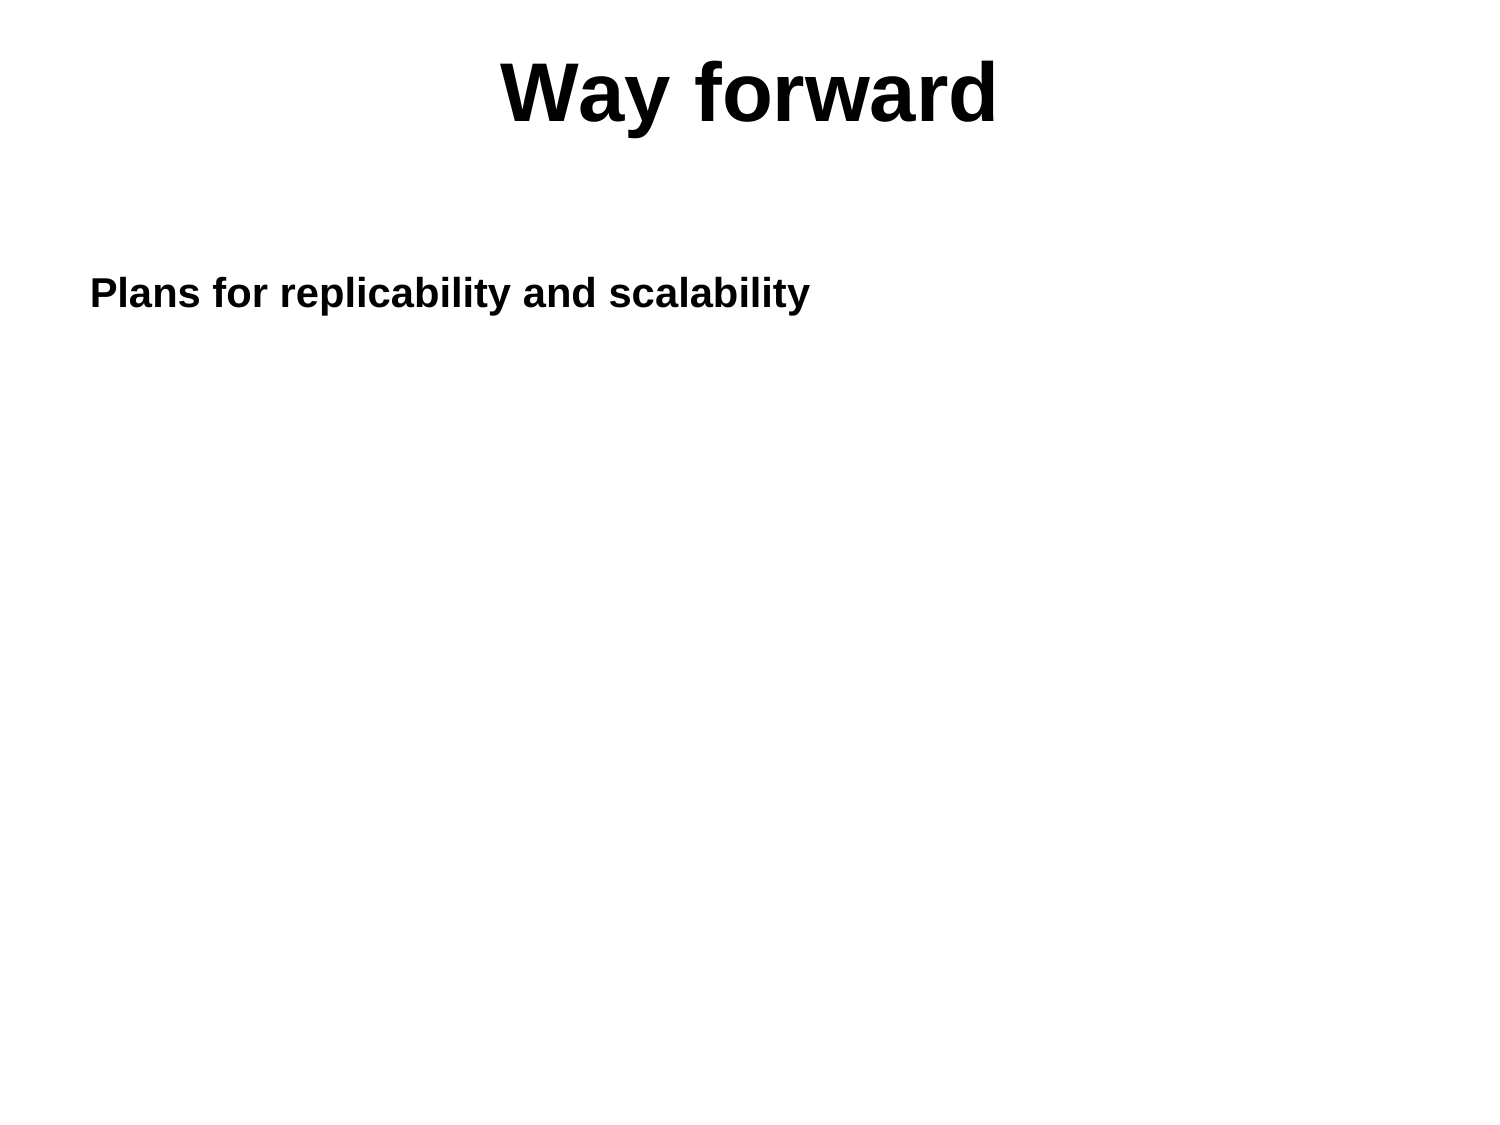

# Way forward
Plans for replicability and scalability